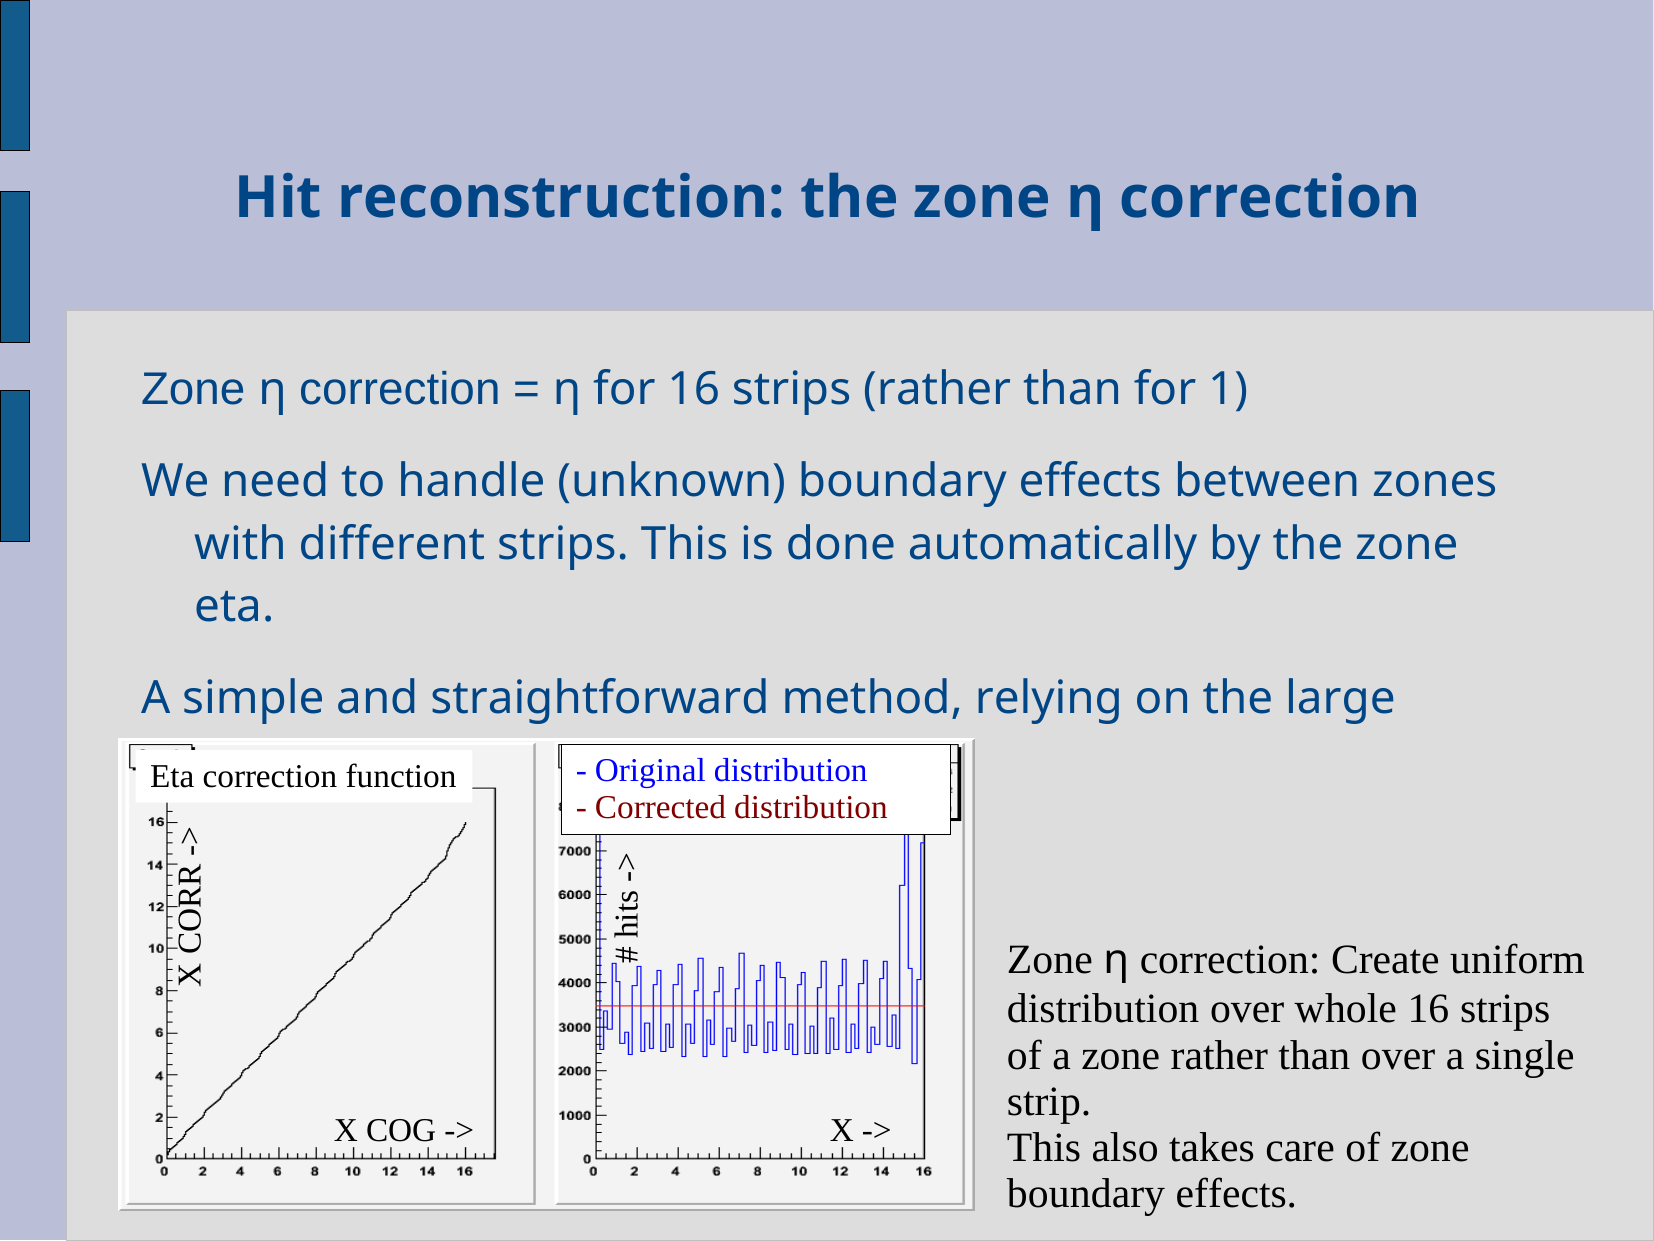

# Hit reconstruction: the zone ƞ correction
Zone ƞ correction = ƞ for 16 strips (rather than for 1)
We need to handle (unknown) boundary effects between zones with different strips. This is done automatically by the zone eta.
A simple and straightforward method, relying on the large statistics that we have.
- Original distribution
- Corrected distribution
Eta correction function
X CORR ->
# hits ->
Zone ƞ correction: Create uniform
distribution over whole 16 strips
of a zone rather than over a single
strip.
This also takes care of zone
boundary effects.
X COG ->
X ->